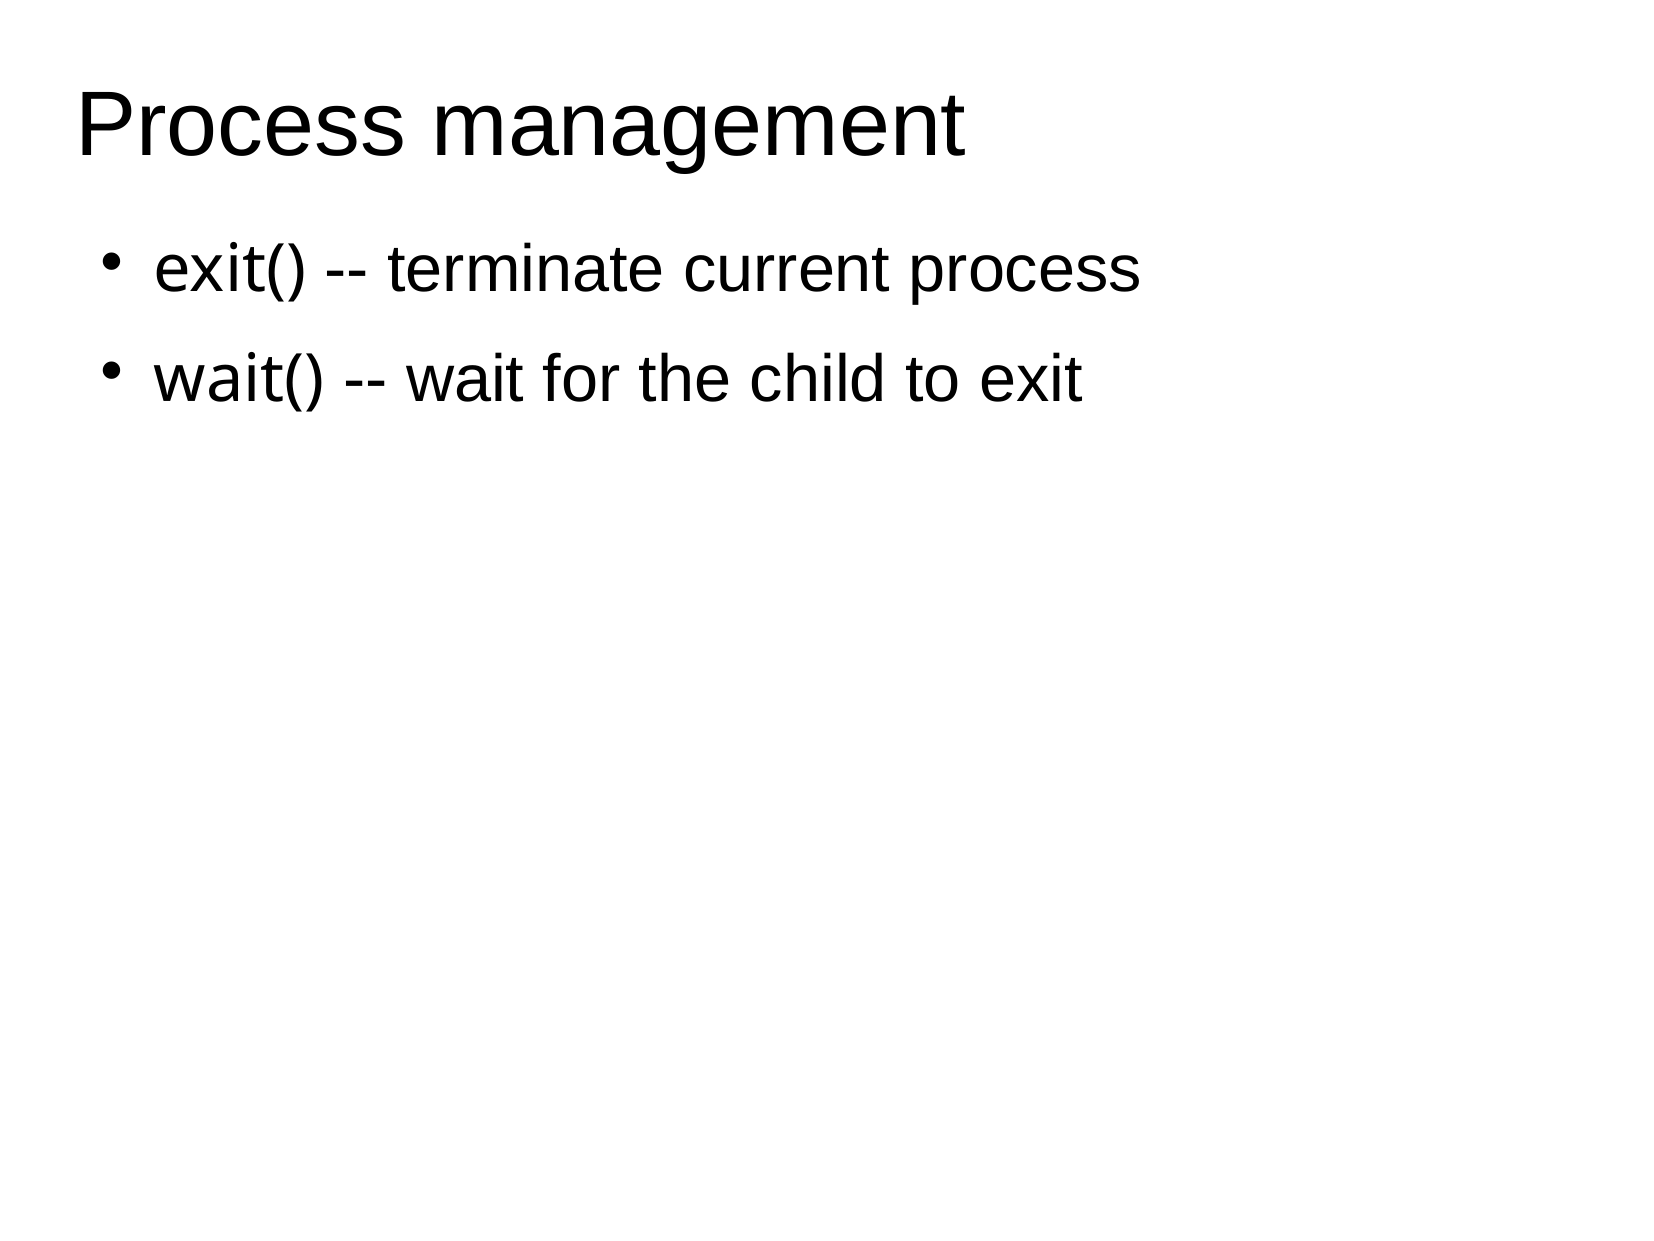

# Process management
exit() -- terminate current process
wait() -- wait for the child to exit